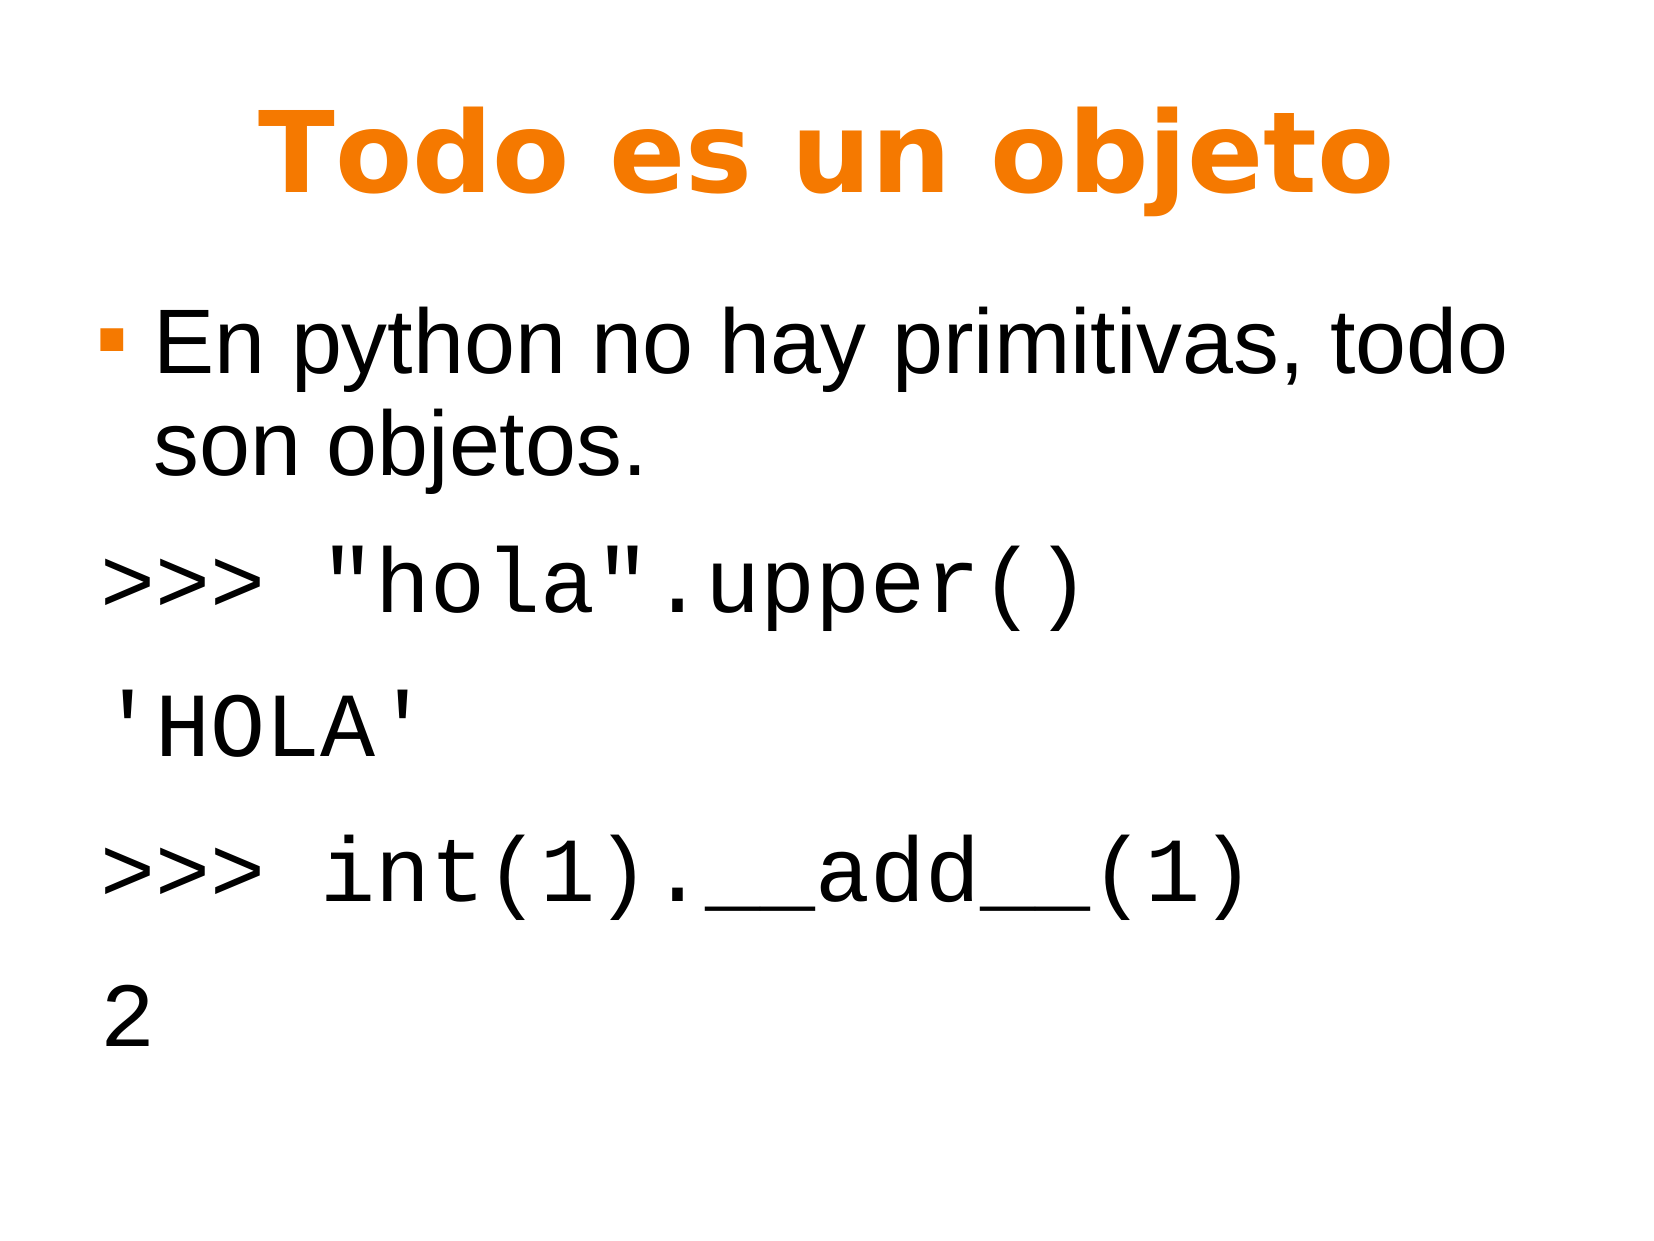

# Todo es un objeto
En python no hay primitivas, todo son objetos.
>>> "hola".upper()
'HOLA'
>>> int(1).__add__(1)
2